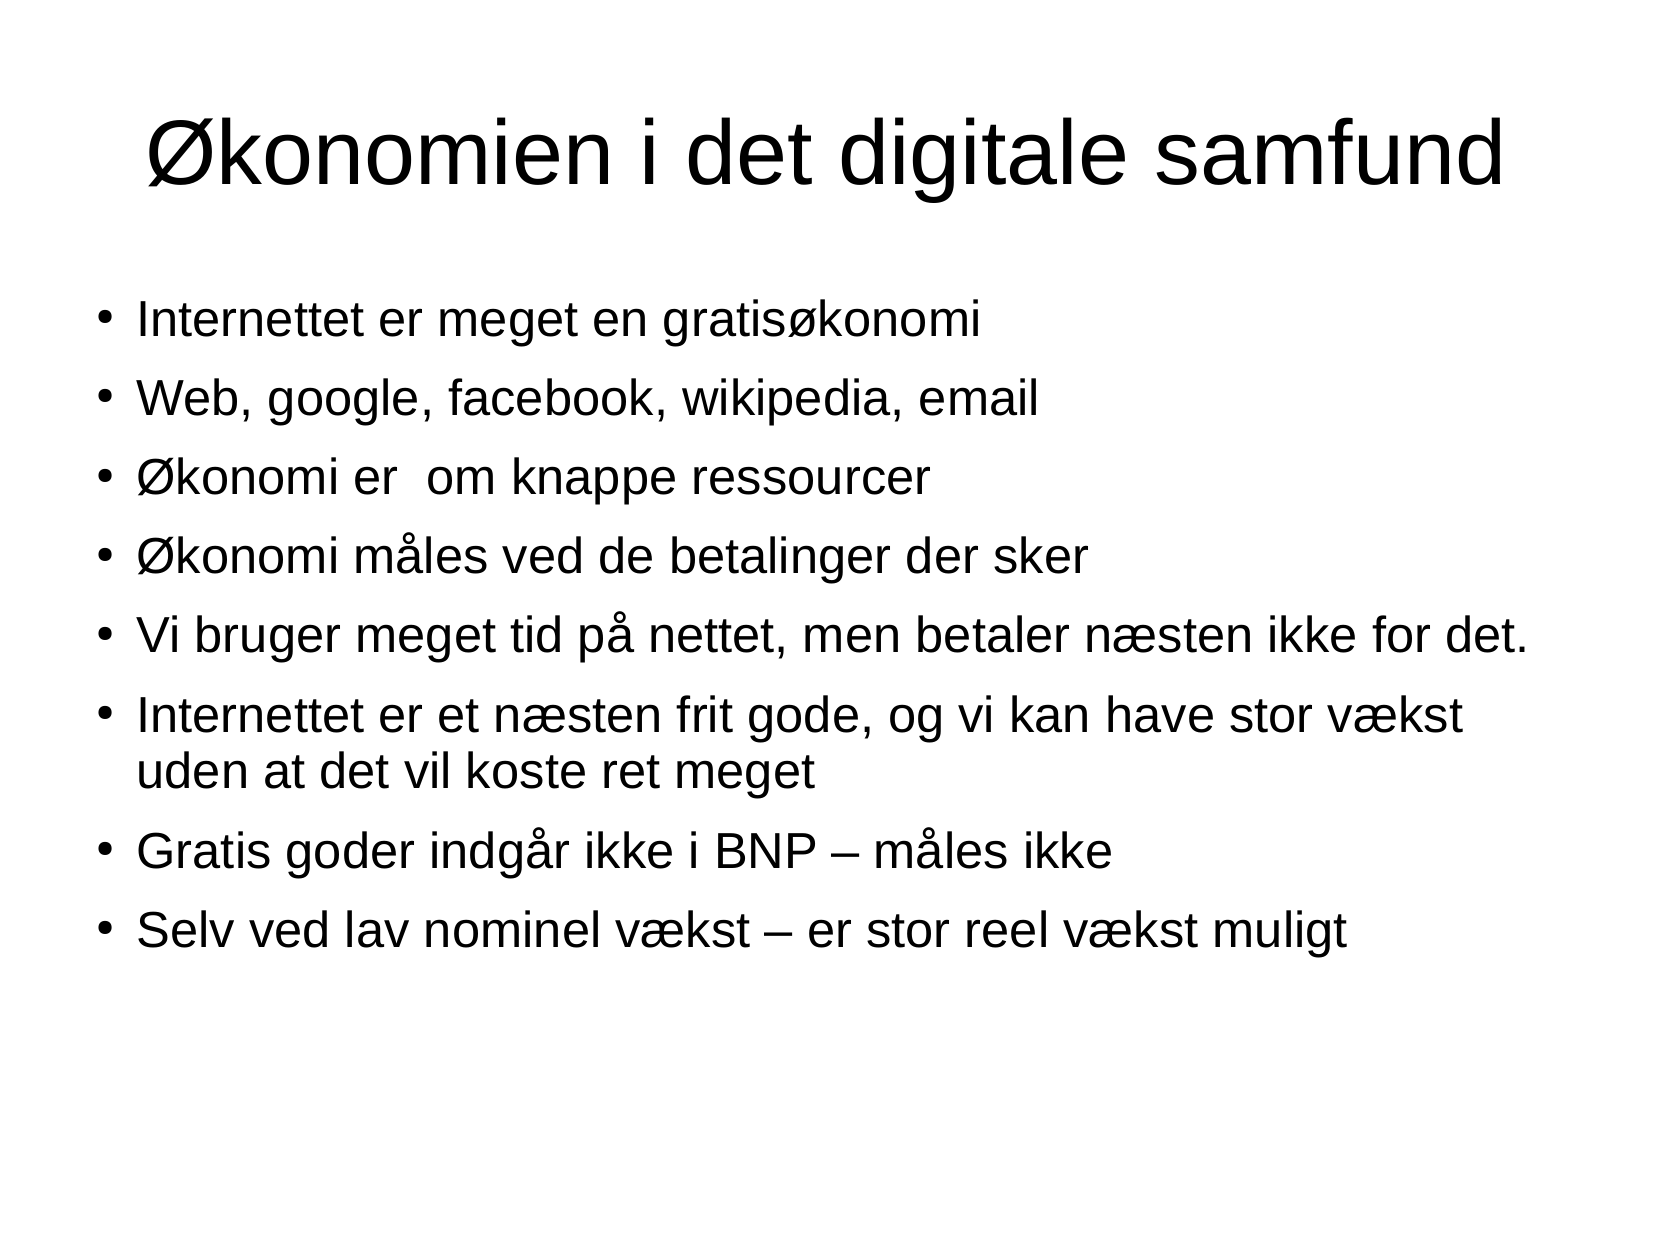

# Økonomien i det digitale samfund
Internettet er meget en gratisøkonomi
Web, google, facebook, wikipedia, email
Økonomi er om knappe ressourcer
Økonomi måles ved de betalinger der sker
Vi bruger meget tid på nettet, men betaler næsten ikke for det.
Internettet er et næsten frit gode, og vi kan have stor vækst uden at det vil koste ret meget
Gratis goder indgår ikke i BNP – måles ikke
Selv ved lav nominel vækst – er stor reel vækst muligt